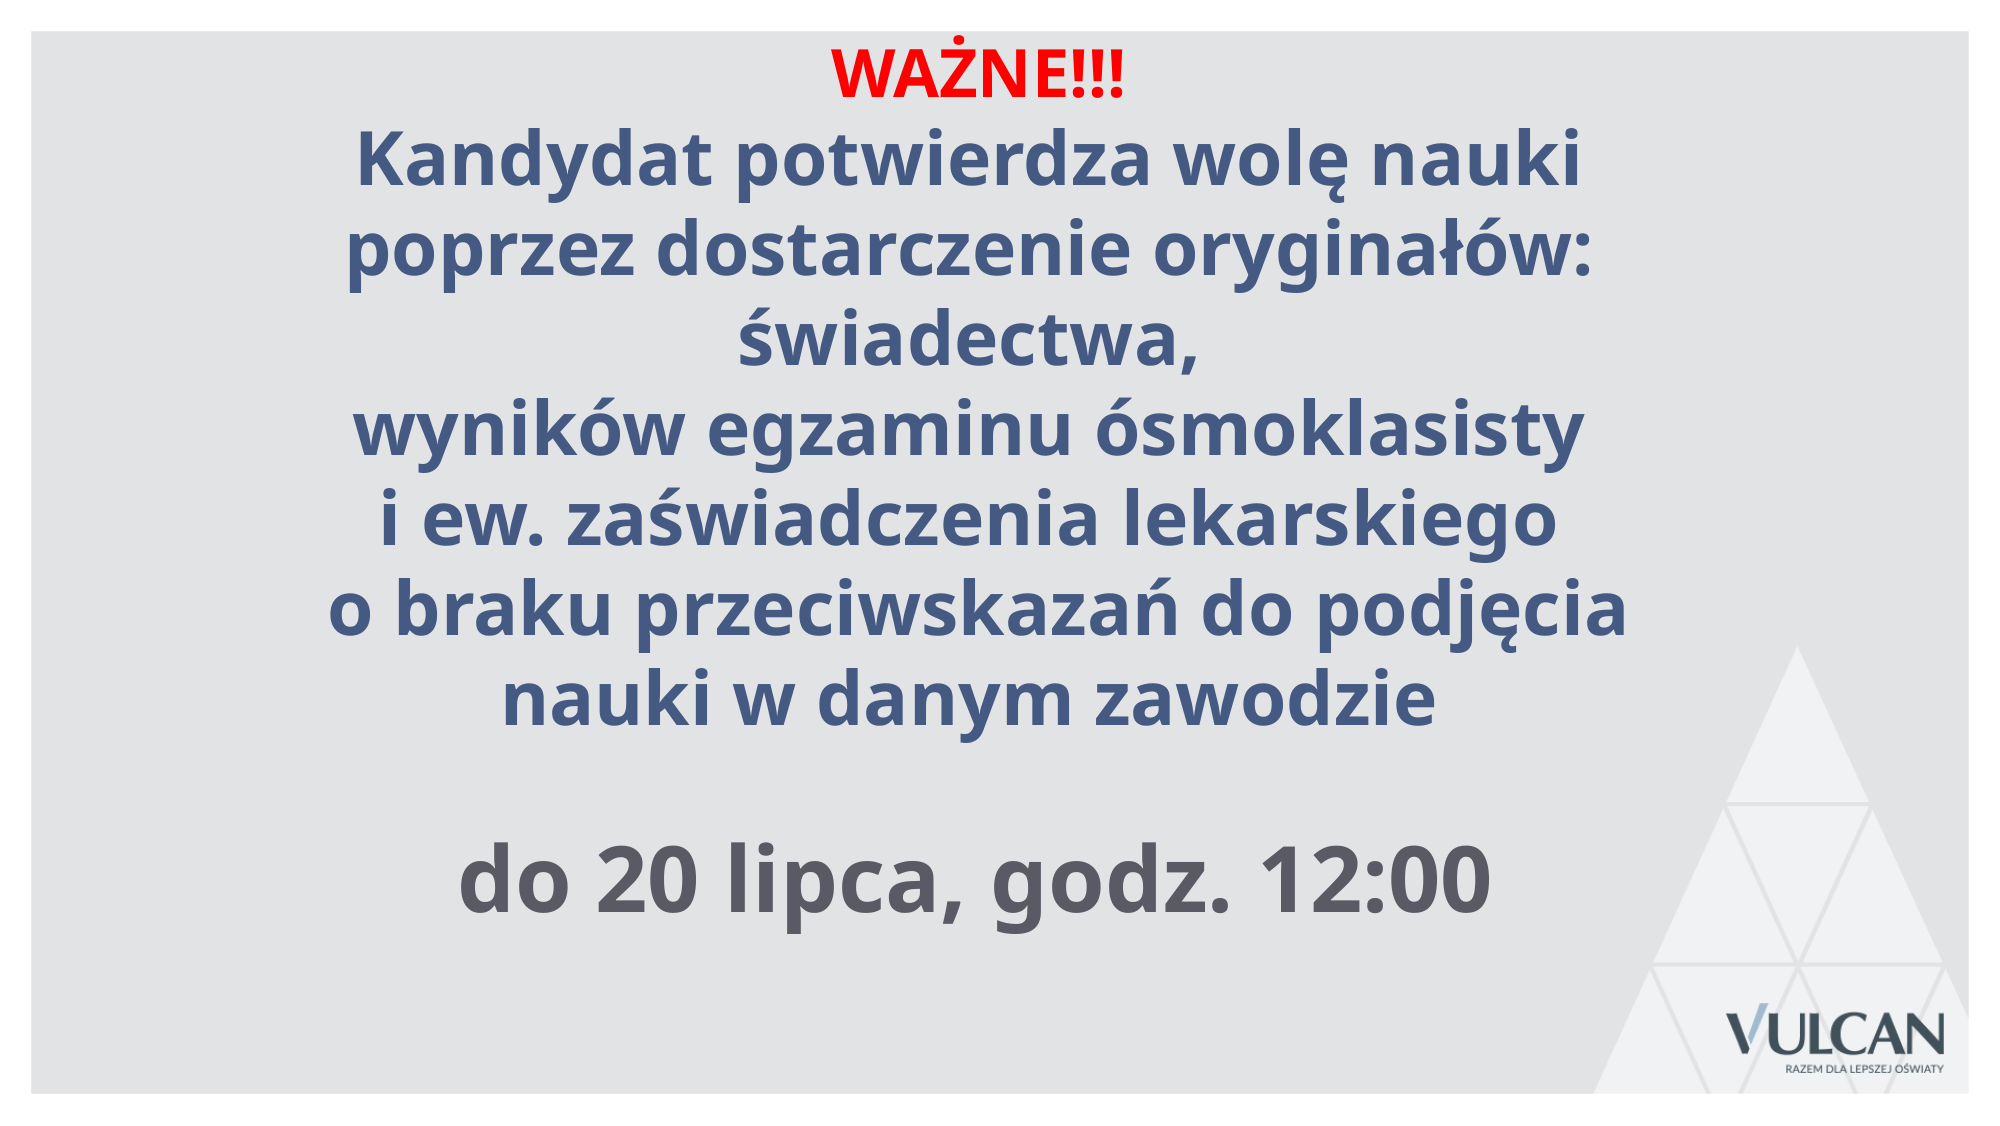

# WAŻNE!!! Kandydat potwierdza wolę nauki poprzez dostarczenie oryginałów: świadectwa, wyników egzaminu ósmoklasisty i ew. zaświadczenia lekarskiego o braku przeciwskazań do podjęcia nauki w danym zawodzie do 20 lipca, godz. 12:00